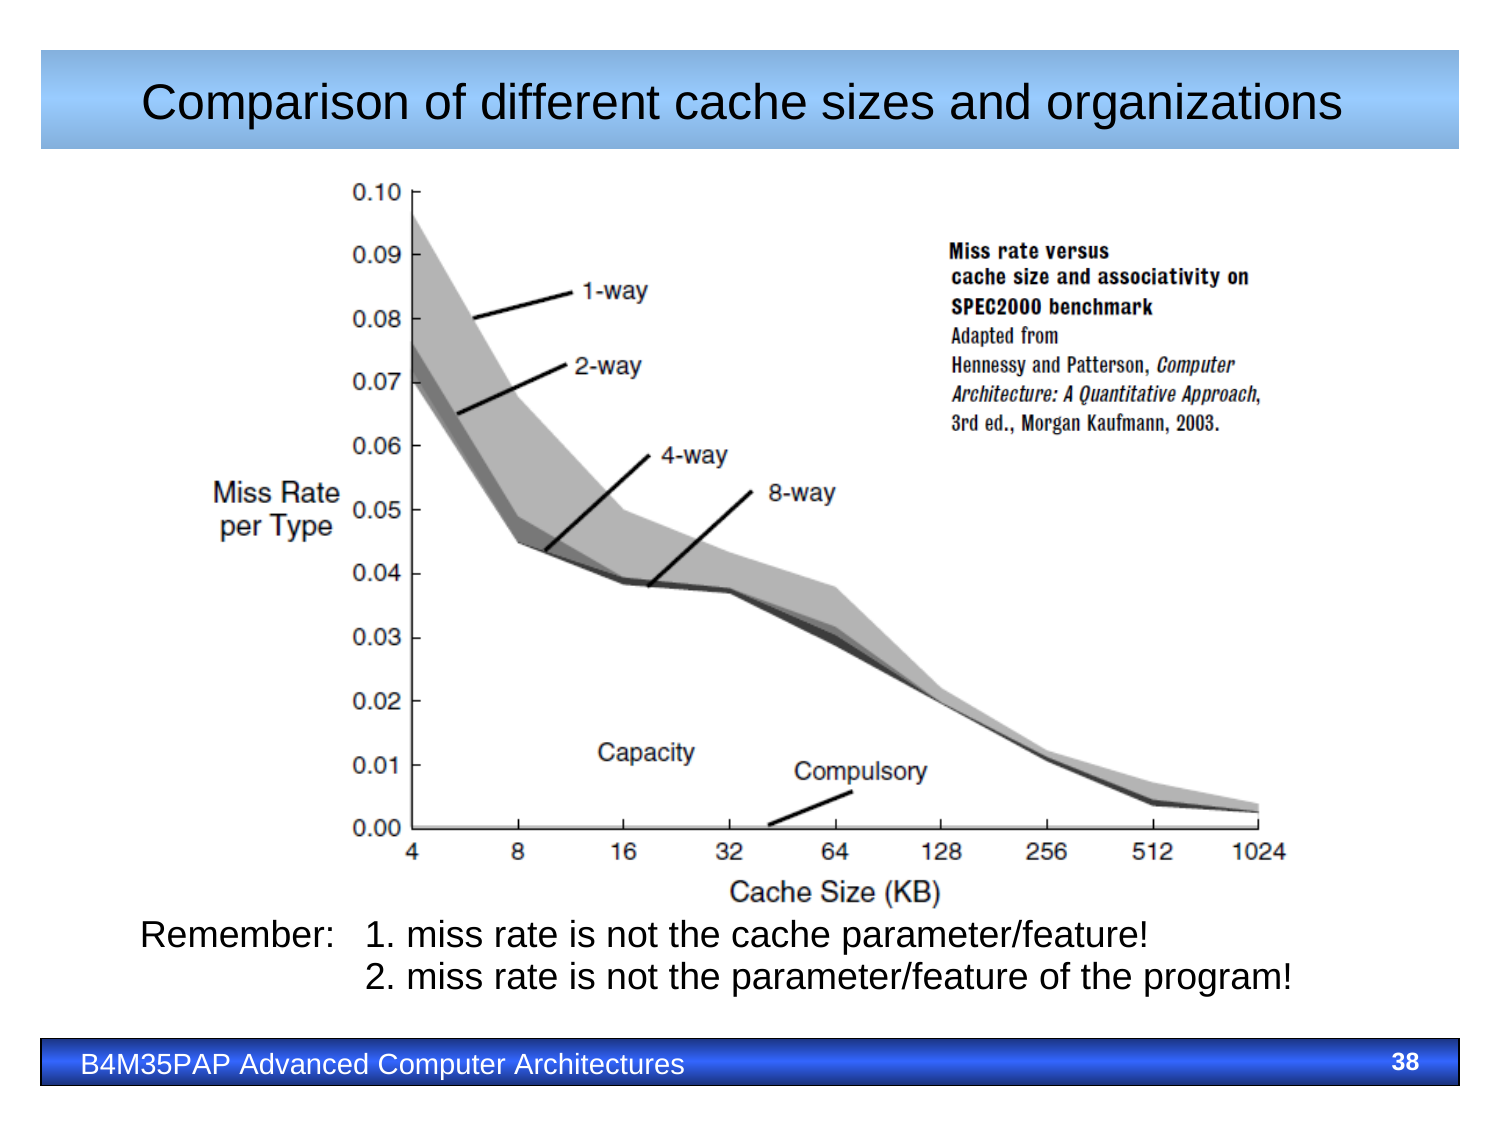

# Comparison of different cache sizes and organizations
Remember:	1. miss rate is not the cache parameter/feature!
	2. miss rate is not the parameter/feature of the program!